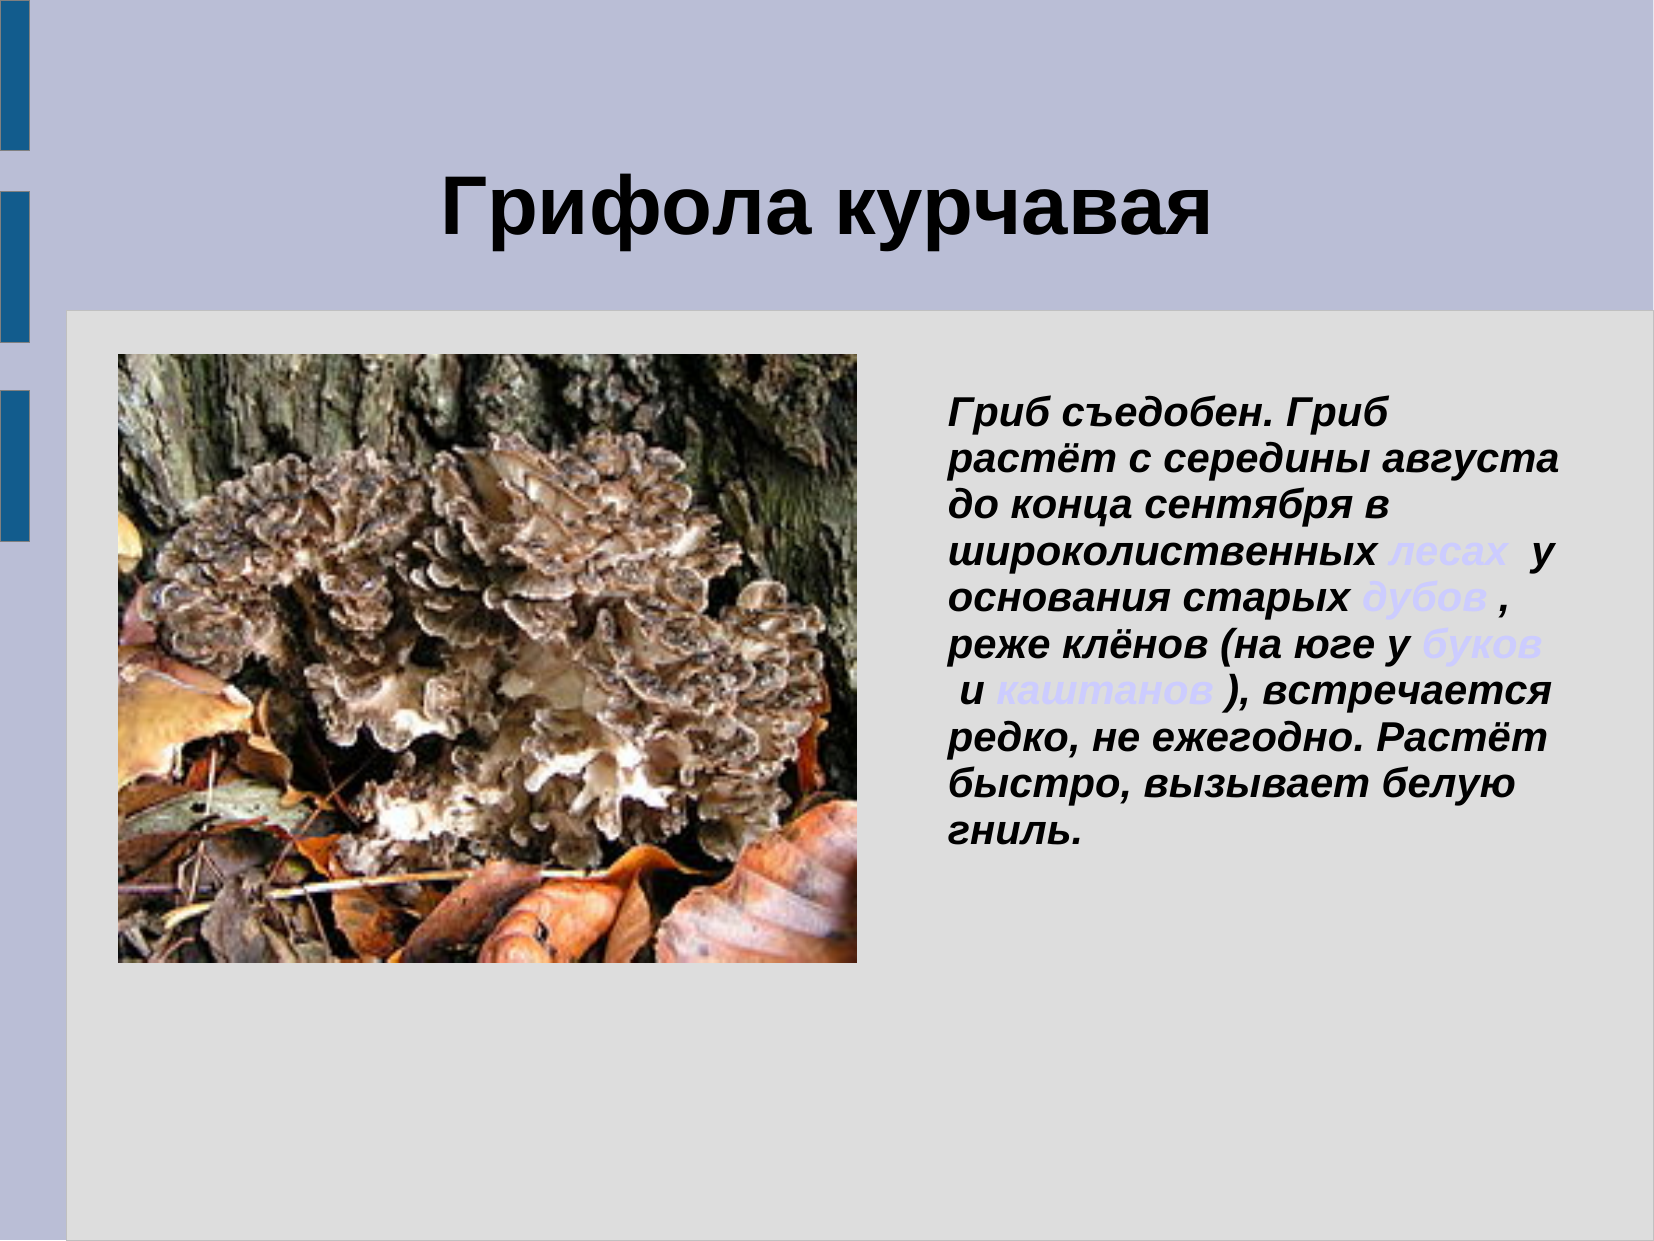

# Грифола курчавая
Гриб съедобен. Гриб растёт с середины августа до конца сентября в широколиственных лесах  у основания старых дубов , реже клёнов (на юге у буков  и каштанов ), встречается редко, не ежегодно. Растёт быстро, вызывает белую гниль.